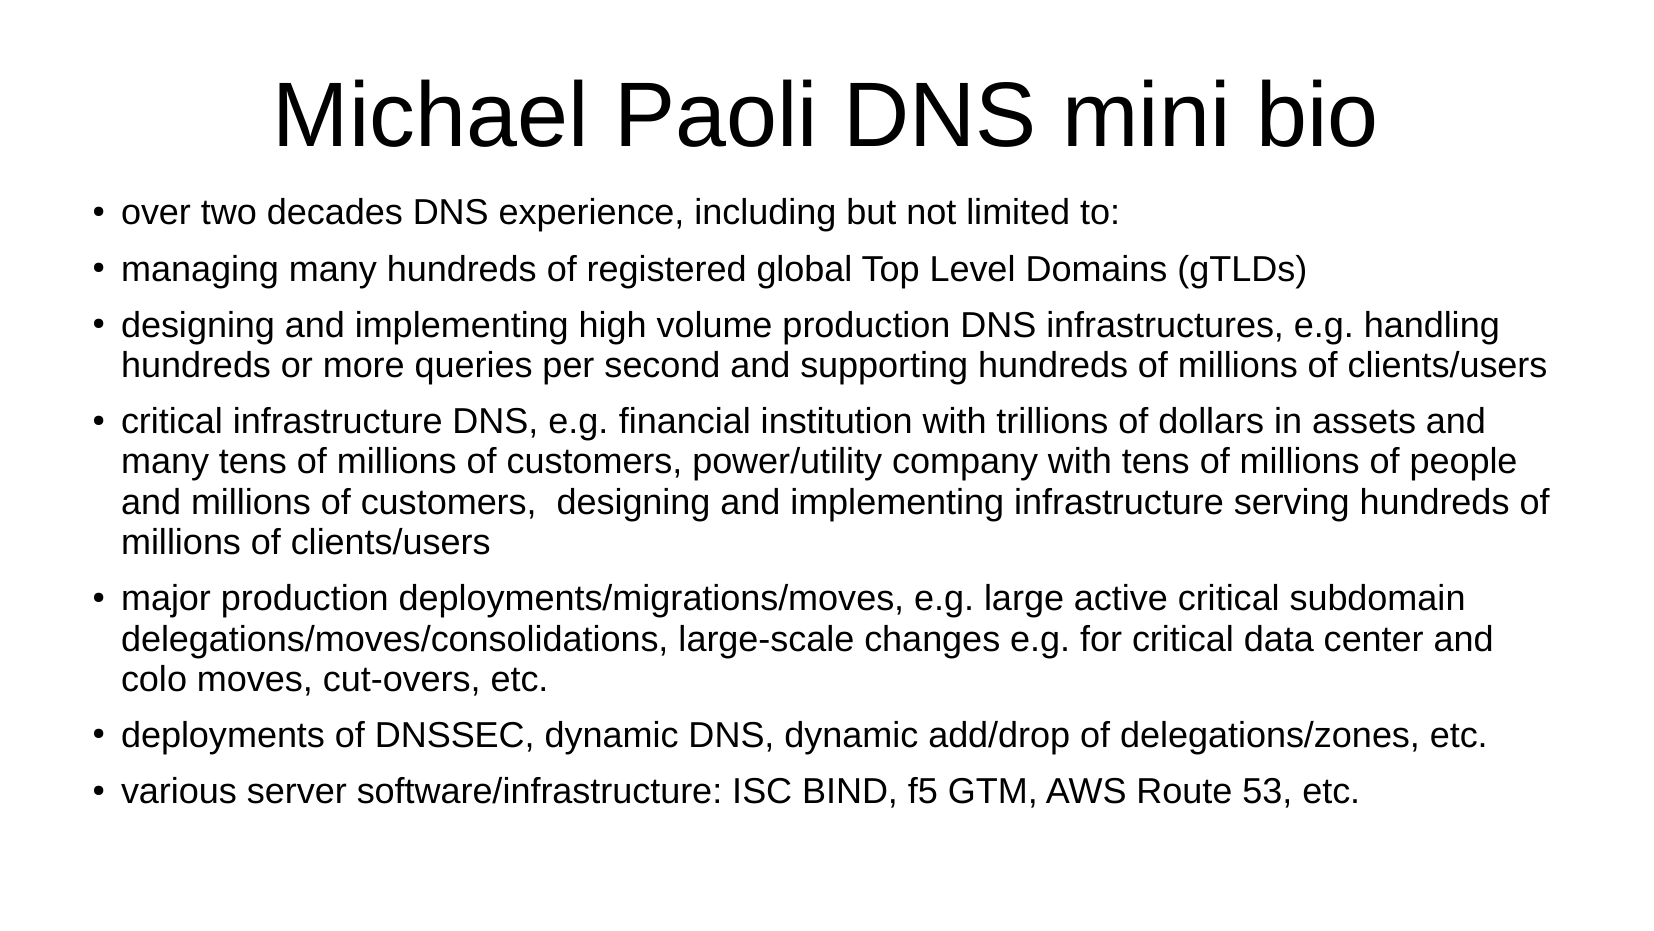

# Michael Paoli DNS mini bio
over two decades DNS experience, including but not limited to:
managing many hundreds of registered global Top Level Domains (gTLDs)
designing and implementing high volume production DNS infrastructures, e.g. handling hundreds or more queries per second and supporting hundreds of millions of clients/users
critical infrastructure DNS, e.g. financial institution with trillions of dollars in assets and many tens of millions of customers, power/utility company with tens of millions of people and millions of customers, designing and implementing infrastructure serving hundreds of millions of clients/users
major production deployments/migrations/moves, e.g. large active critical subdomain delegations/moves/consolidations, large-scale changes e.g. for critical data center and colo moves, cut-overs, etc.
deployments of DNSSEC, dynamic DNS, dynamic add/drop of delegations/zones, etc.
various server software/infrastructure: ISC BIND, f5 GTM, AWS Route 53, etc.